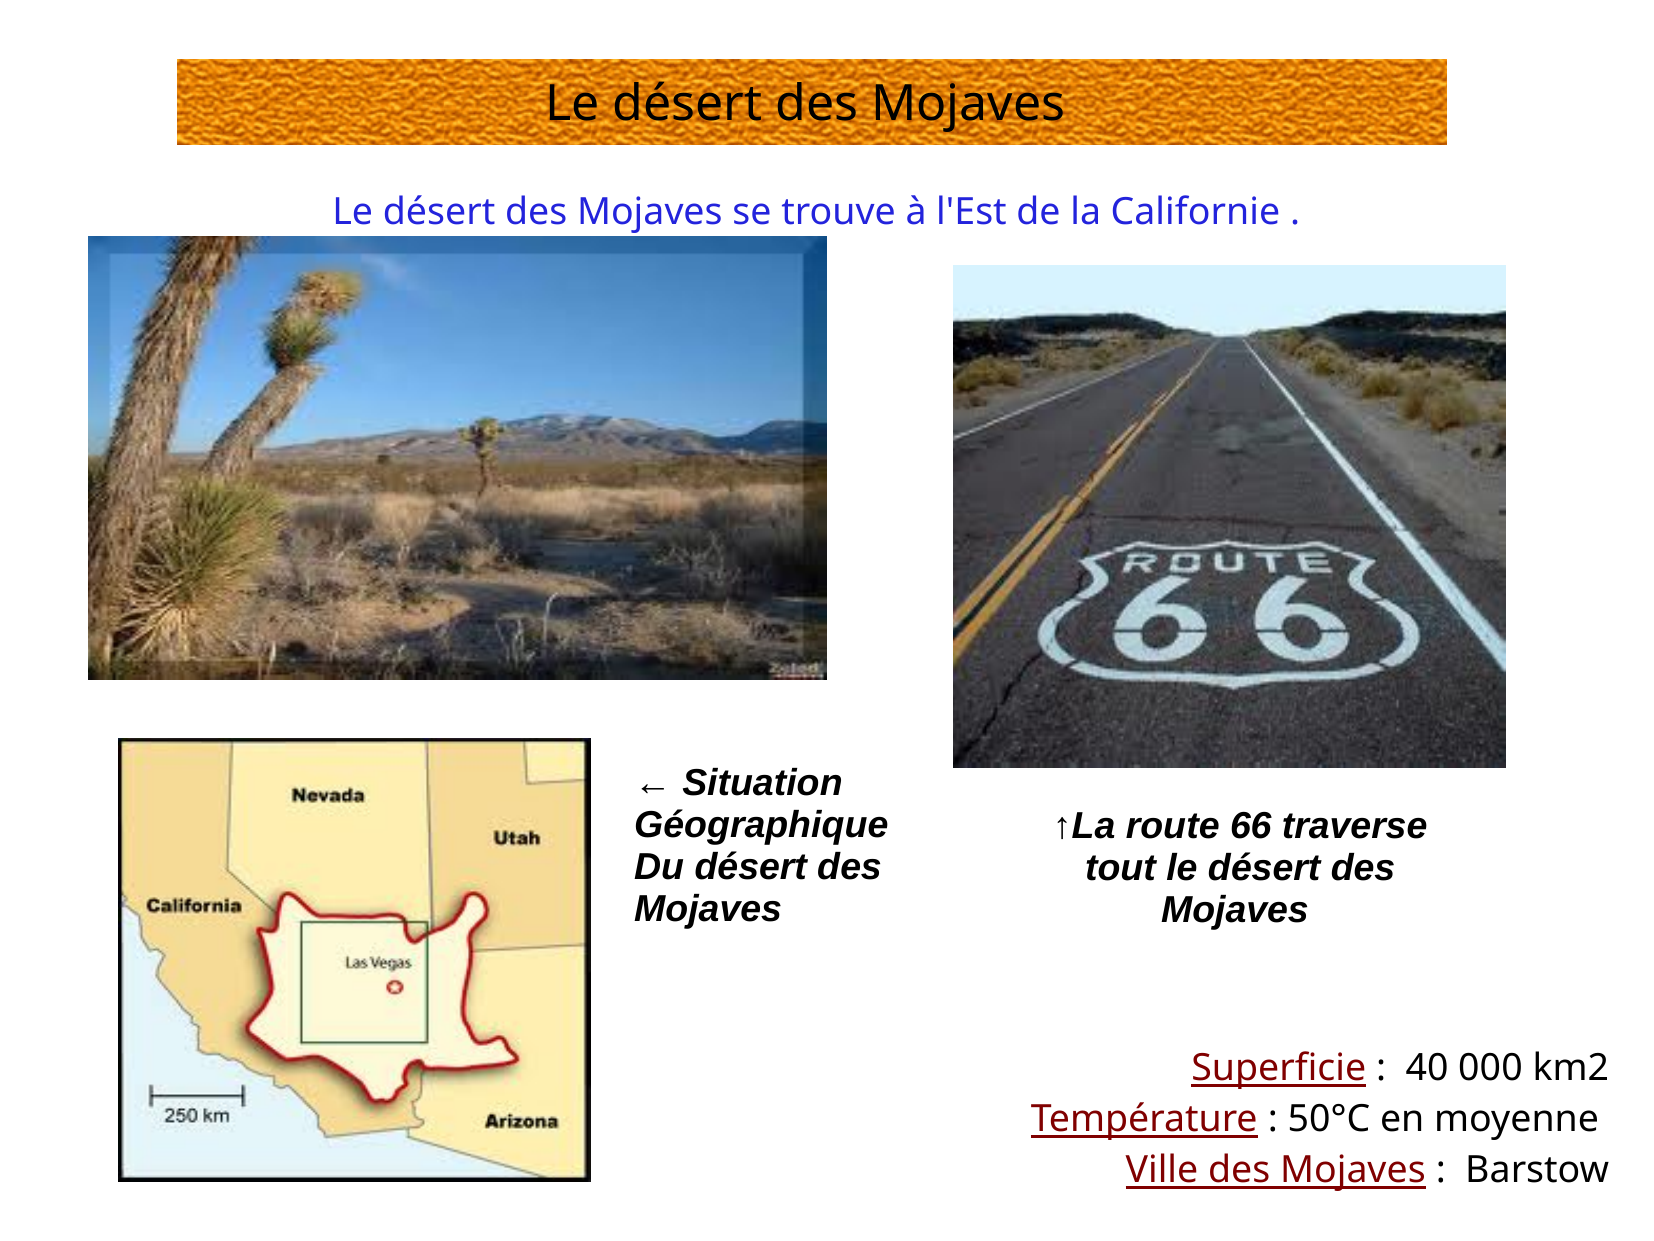

Le désert des Mojaves
Le désert des Mojaves se trouve à l'Est de la Californie .
← Situation
Géographique
Du désert des
Mojaves
↑La route 66 traverse tout le désert des Mojaves
Superficie : 40 000 km2
Température : 50°C en moyenne
Ville des Mojaves : Barstow